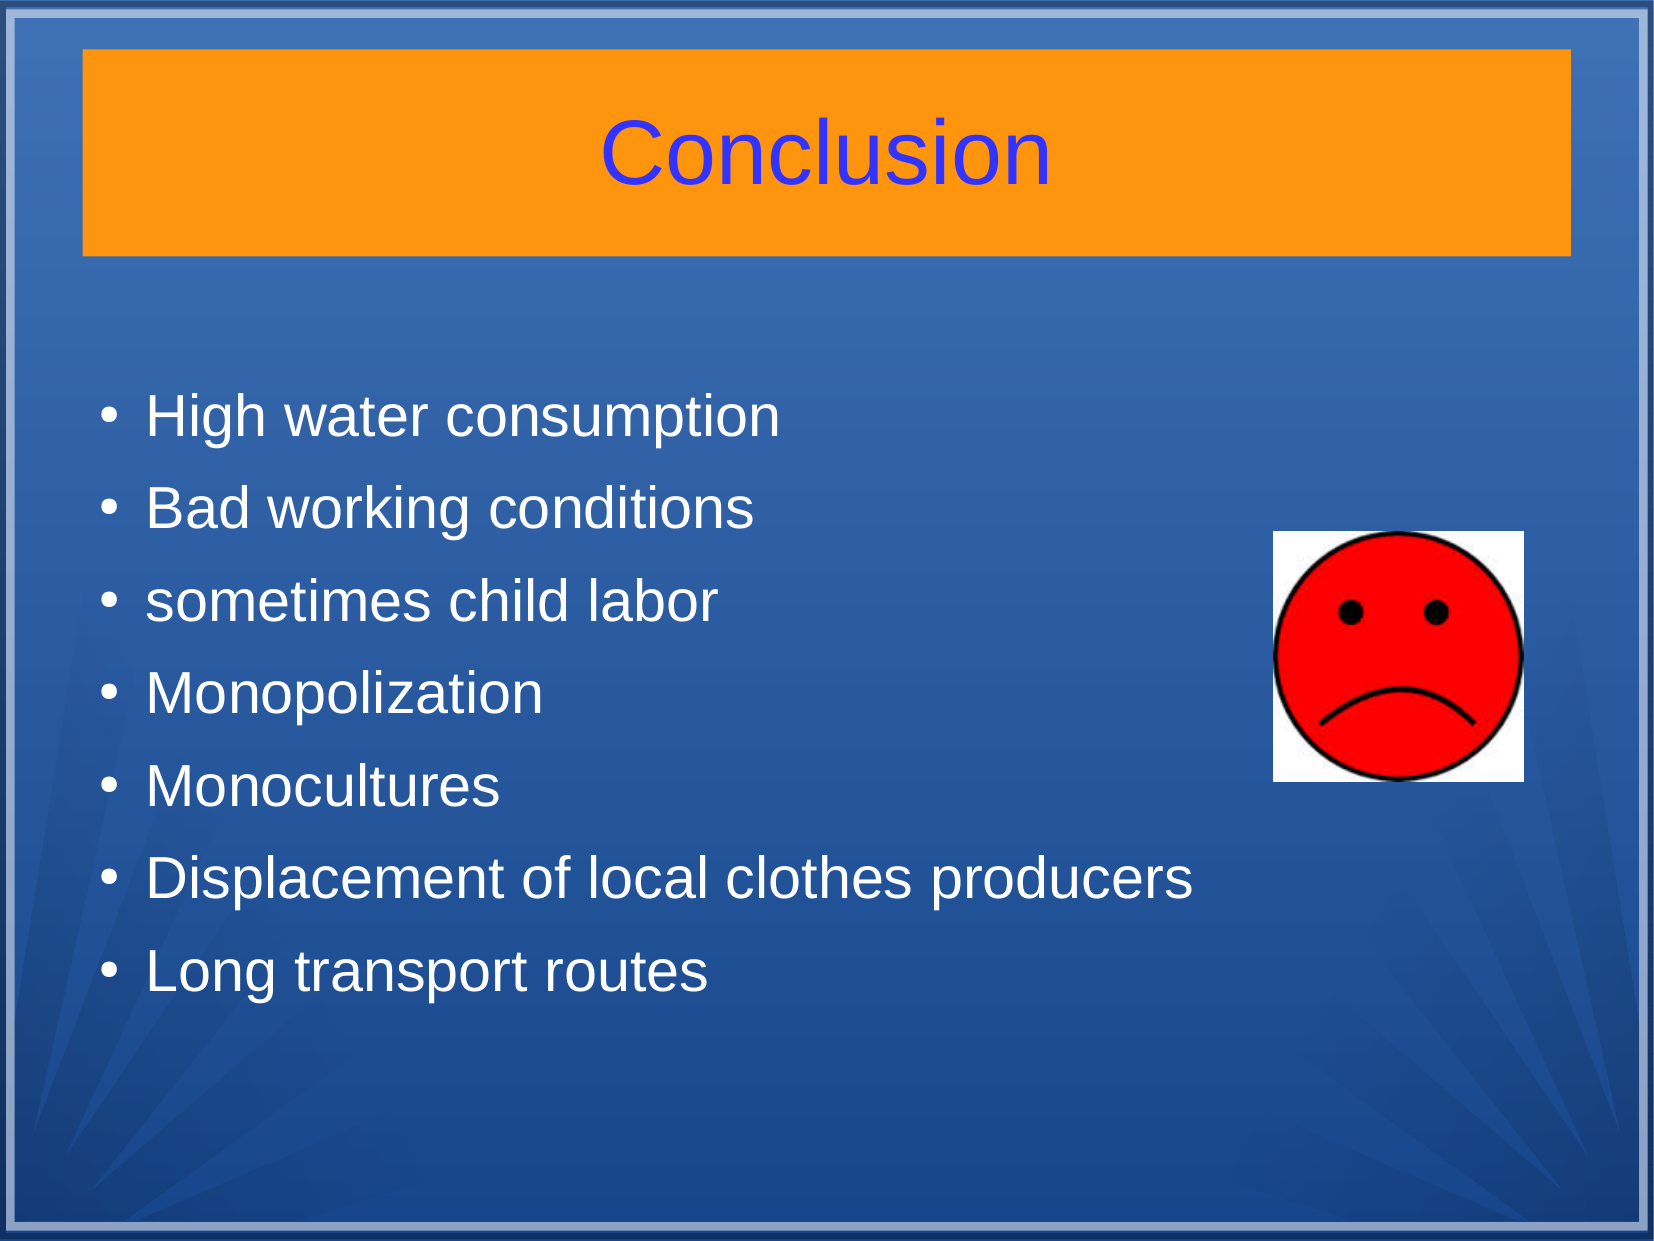

# Conclusion
High water consumption
Bad working conditions
sometimes child labor
Monopolization
Monocultures
Displacement of local clothes producers
Long transport routes